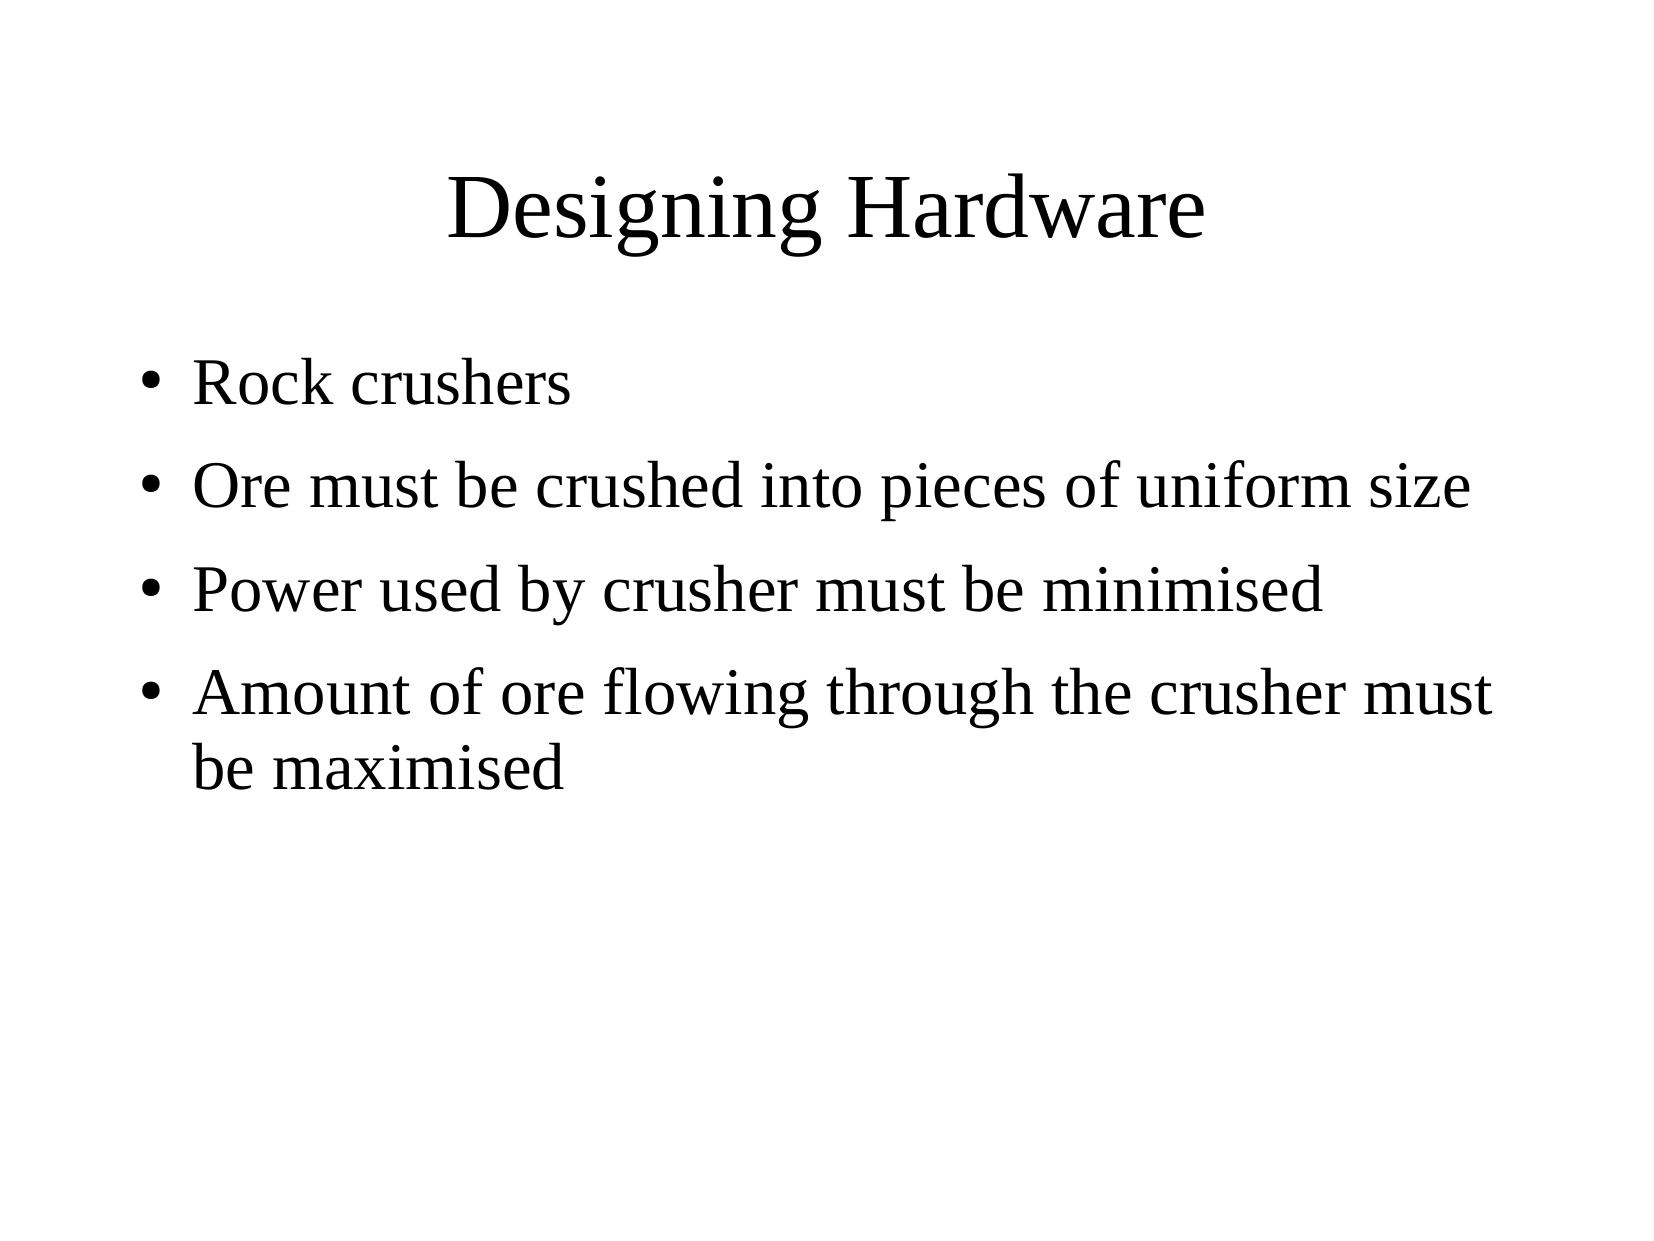

# Designing Hardware
Rock crushers
Ore must be crushed into pieces of uniform size
Power used by crusher must be minimised
Amount of ore flowing through the crusher must be maximised